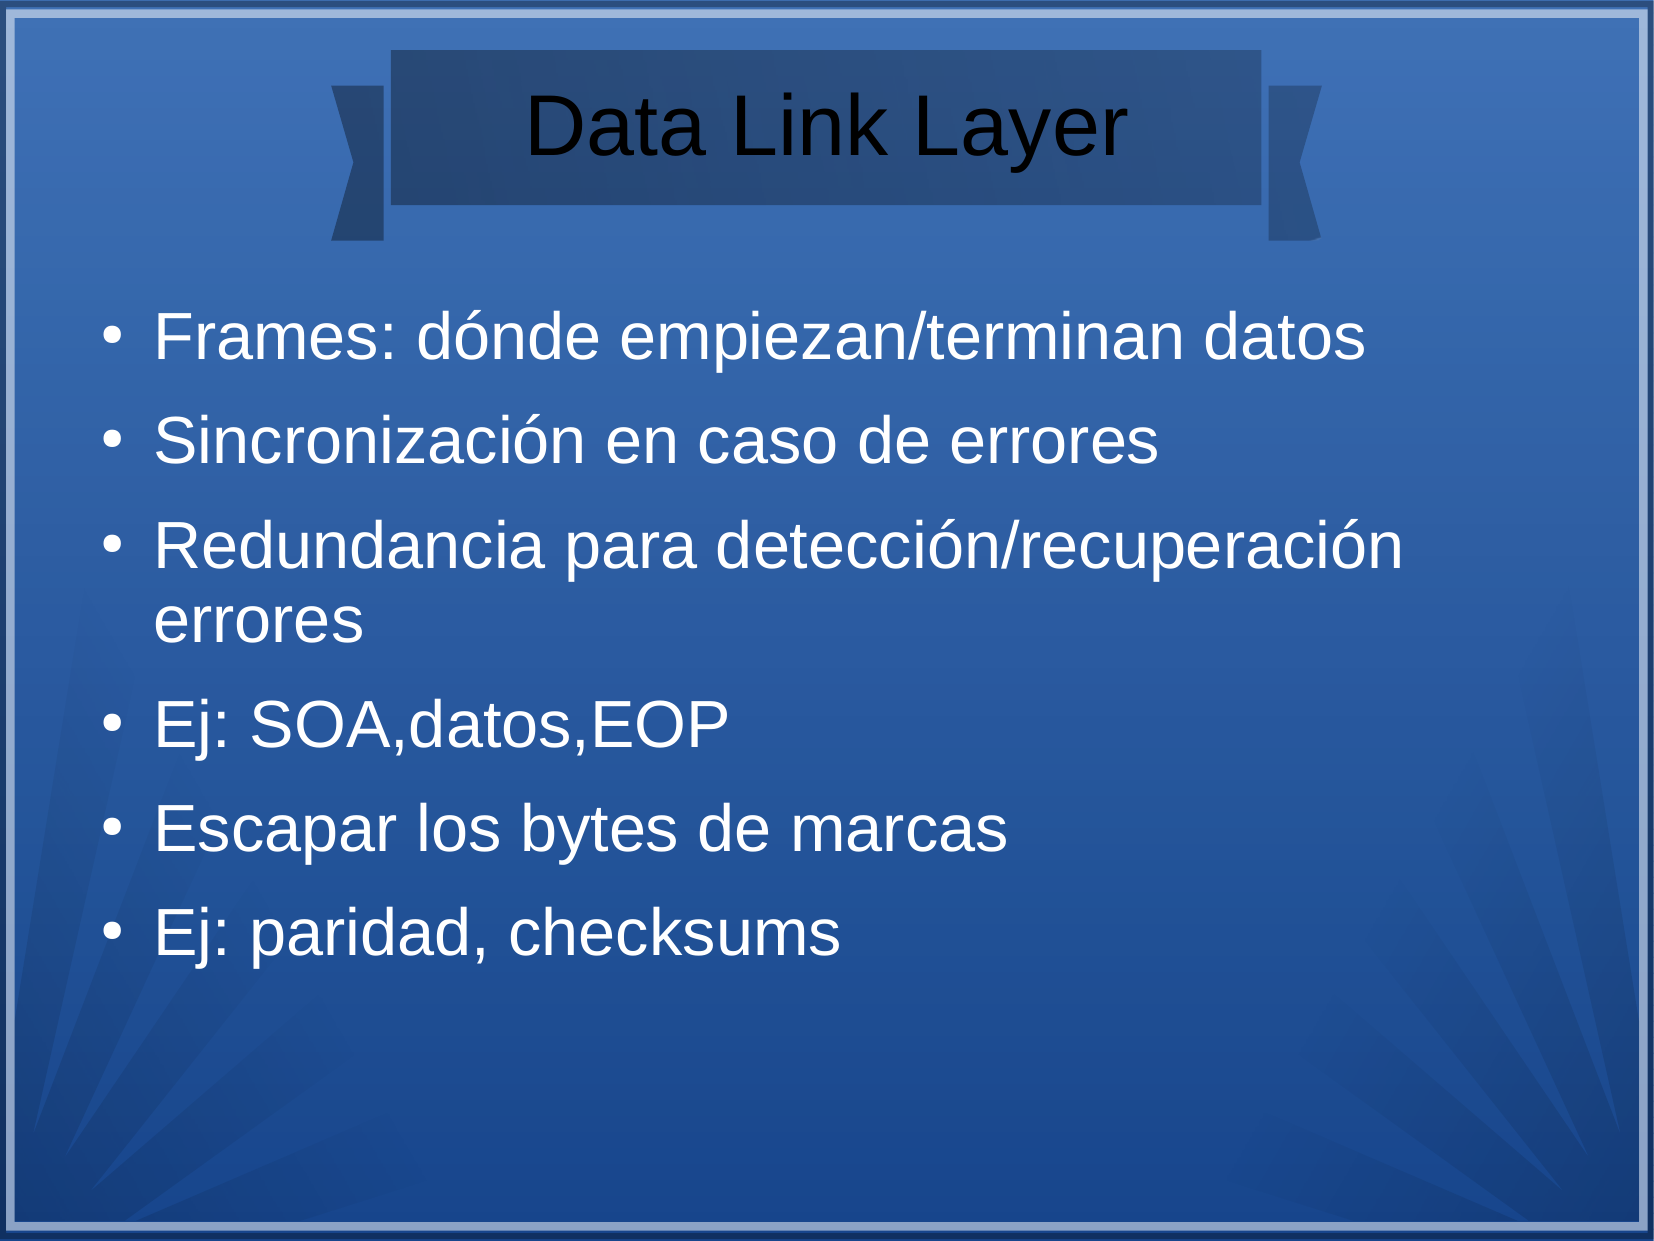

# Data Link Layer
Frames: dónde empiezan/terminan datos
Sincronización en caso de errores
Redundancia para detección/recuperación errores
Ej: SOA,datos,EOP
Escapar los bytes de marcas
Ej: paridad, checksums